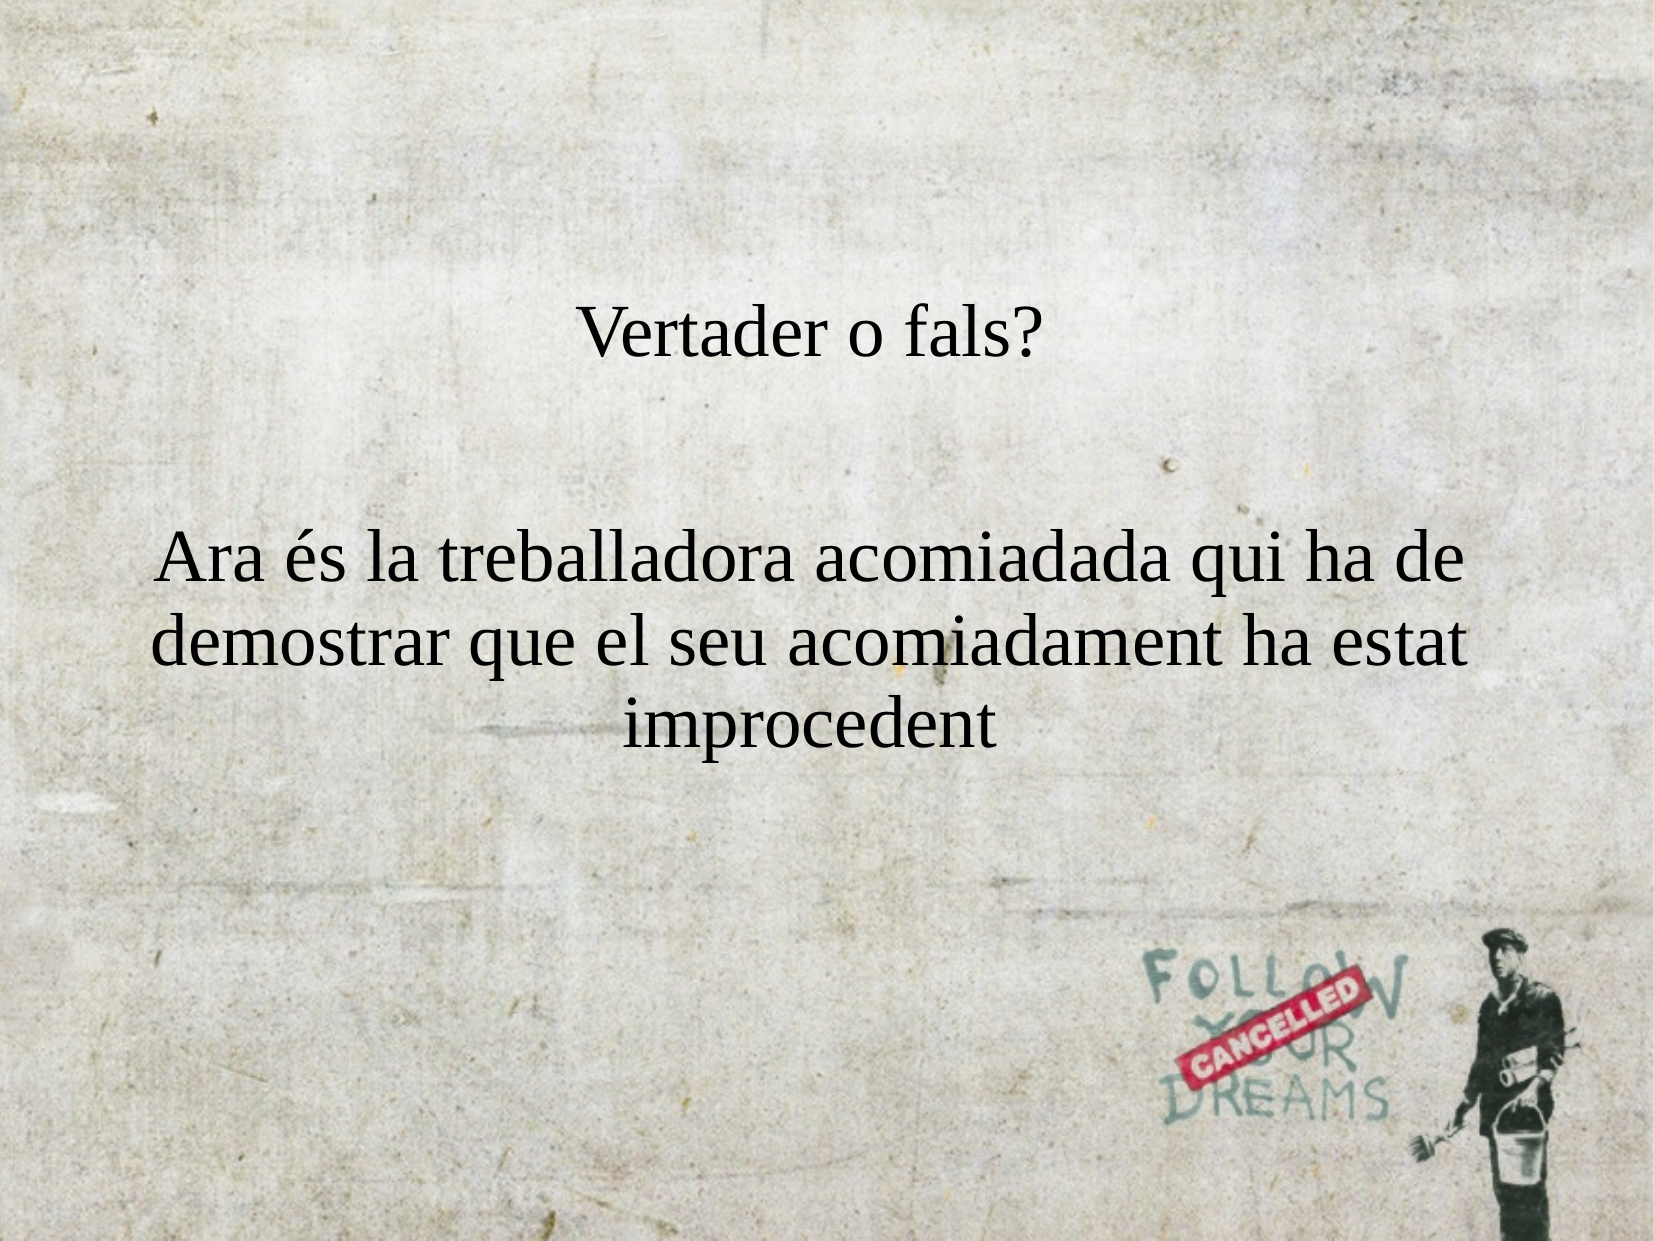

#
Vertader o fals?
Ara és la treballadora acomiadada qui ha de demostrar que el seu acomiadament ha estat improcedent